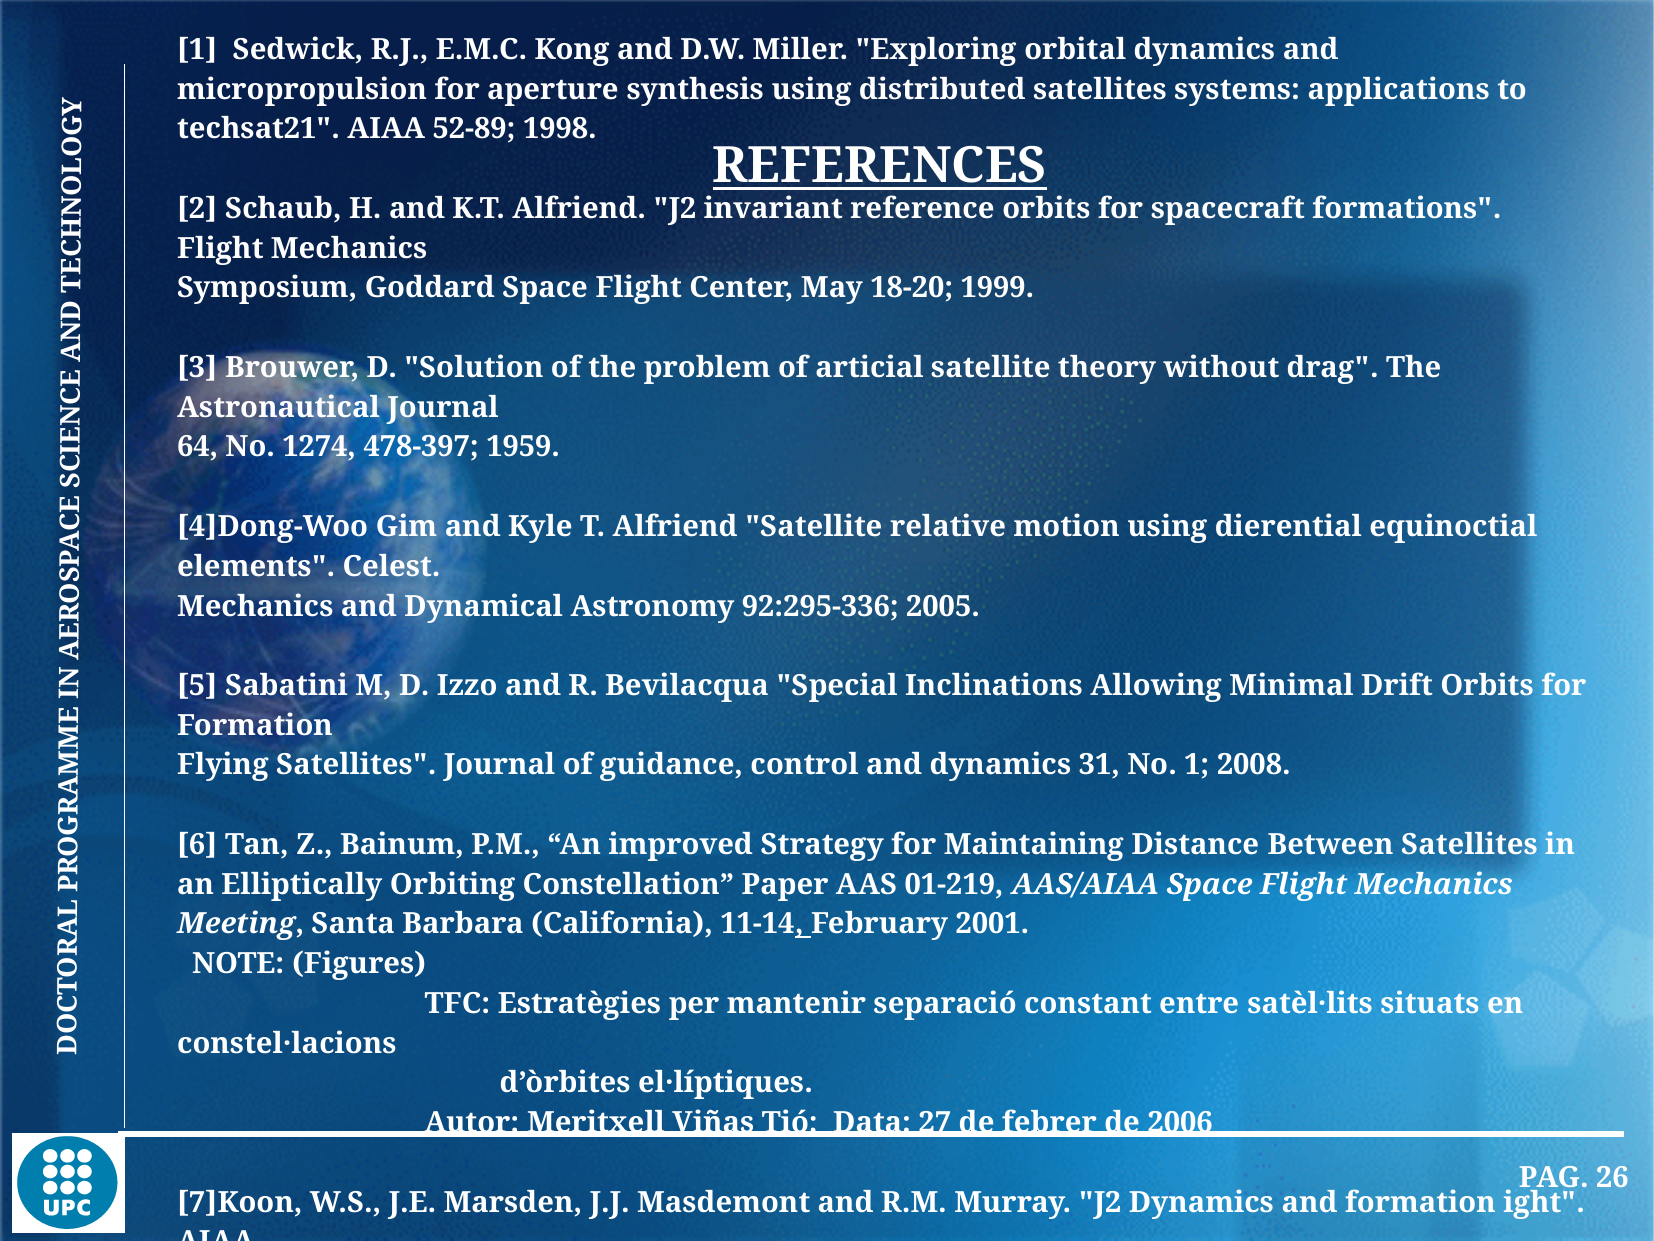

# [1] Sedwick, R.J., E.M.C. Kong and D.W. Miller. "Exploring orbital dynamics and micropropulsion for aperture synthesis using distributed satellites systems: applications to techsat21". AIAA 52-89; 1998.
[2] Schaub, H. and K.T. Alfriend. "J2 invariant reference orbits for spacecraft formations". Flight Mechanics
Symposium, Goddard Space Flight Center, May 18-20; 1999.
[3] Brouwer, D. "Solution of the problem of articial satellite theory without drag". The Astronautical Journal
64, No. 1274, 478-397; 1959.
[4]Dong-Woo Gim and Kyle T. Alfriend "Satellite relative motion using dierential equinoctial elements". Celest.
Mechanics and Dynamical Astronomy 92:295-336; 2005.
[5] Sabatini M, D. Izzo and R. Bevilacqua "Special Inclinations Allowing Minimal Drift Orbits for Formation
Flying Satellites". Journal of guidance, control and dynamics 31, No. 1; 2008.
[6] Tan, Z., Bainum, P.M., “An improved Strategy for Maintaining Distance Between Satellites in an Elliptically Orbiting Constellation” Paper AAS 01-219, AAS/AIAA Space Flight Mechanics Meeting, Santa Barbara (California), 11-14, February 2001.
 NOTE: (Figures)
 TFC: Estratègies per mantenir separació constant entre satèl·lits situats en constel·lacions
 d’òrbites el·líptiques.
 Autor: Meritxell Viñas Tió; Data: 27 de febrer de 2006
[7]Koon, W.S., J.E. Marsden, J.J. Masdemont and R.M. Murray. "J2 Dynamics and formation ight". AIAA-
2001-4090; 2001
REFERENCES
DOCTORAL PROGRAMME IN AEROSPACE SCIENCE AND TECHNOLOGY
PAG. 26